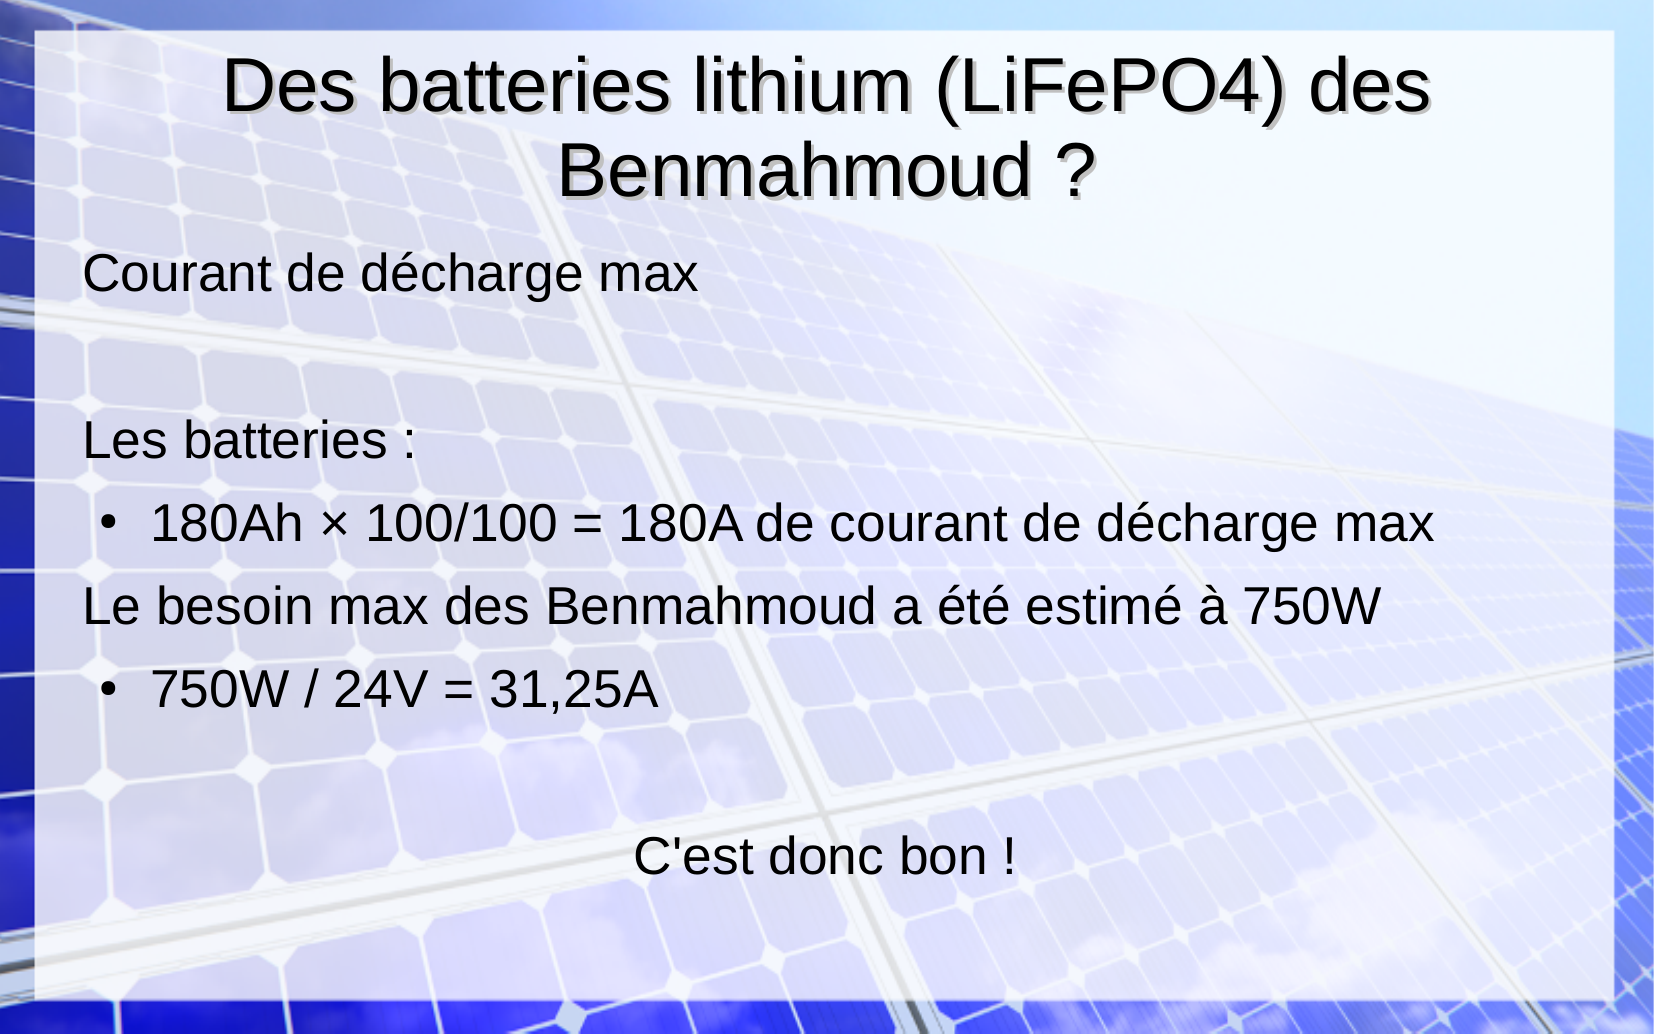

# Des batteries lithium (LiFePO4) des Benmahmoud ?
Courant de décharge max
Les batteries :
180Ah × 100/100 = 180A de courant de décharge max
Le besoin max des Benmahmoud a été estimé à 750W
750W / 24V = 31,25A
C'est donc bon !